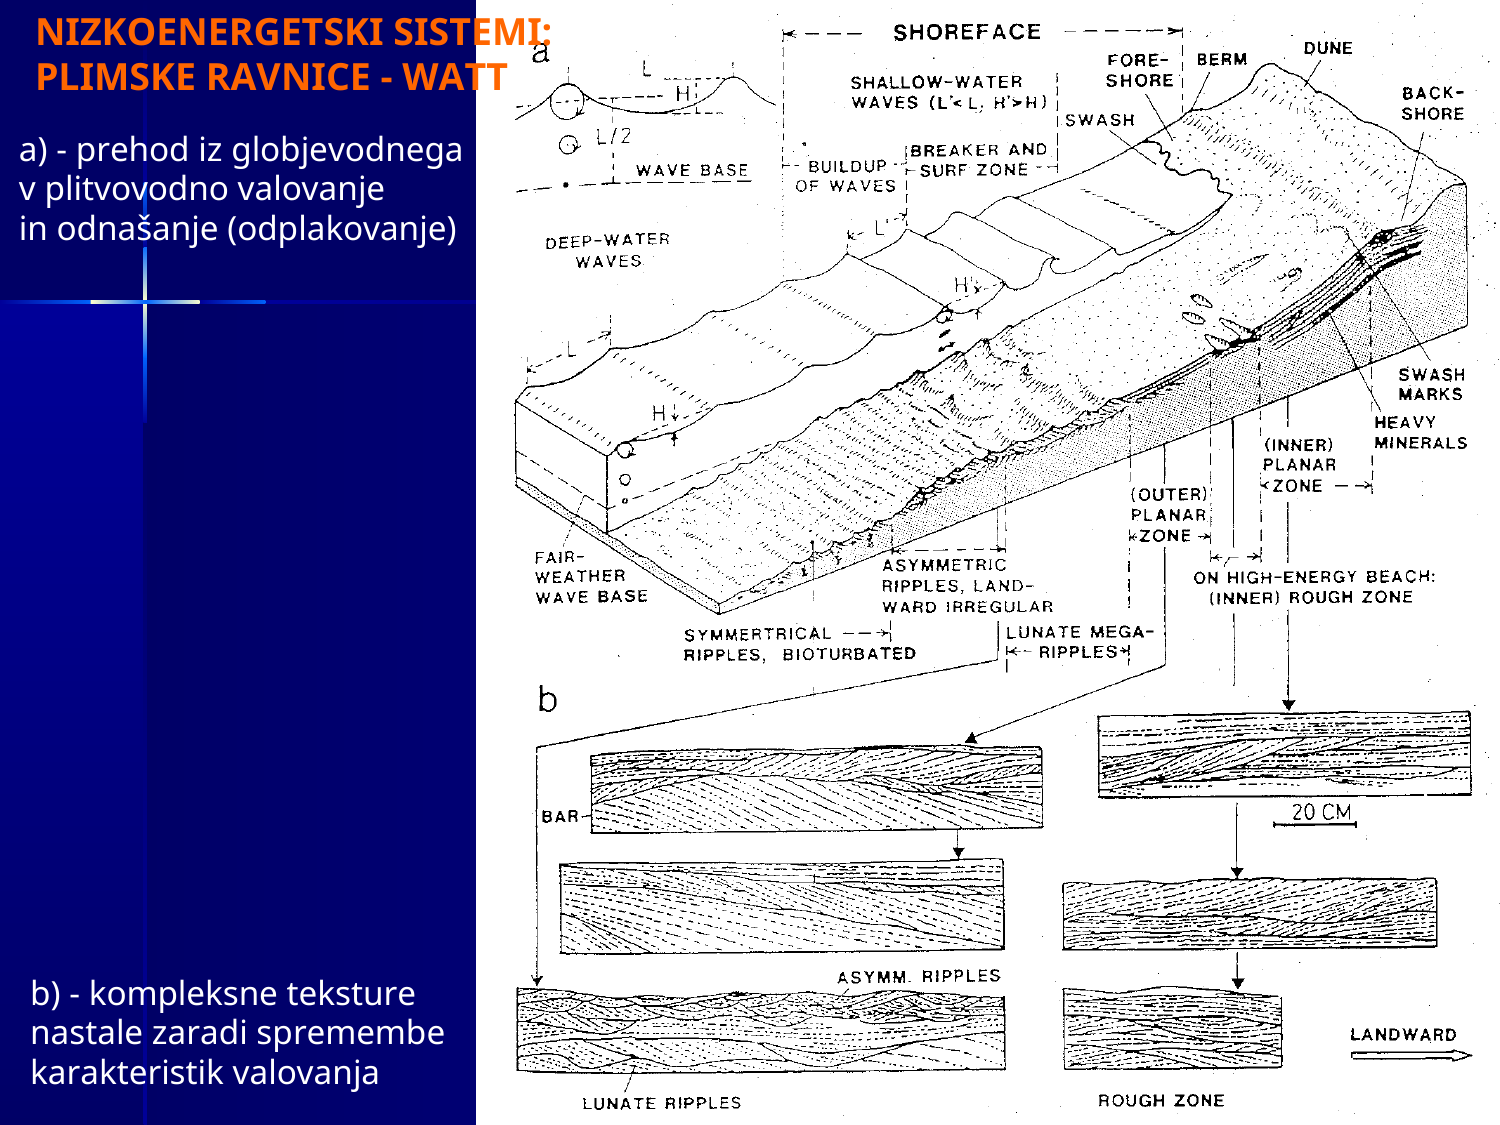

NIZKOENERGETSKI SISTEMI:
PLIMSKE RAVNICE - WATT
a) - prehod iz globjevodnega
v plitvovodno valovanje
in odnašanje (odplakovanje)
b) - kompleksne teksture
nastale zaradi spremembe
karakteristik valovanja